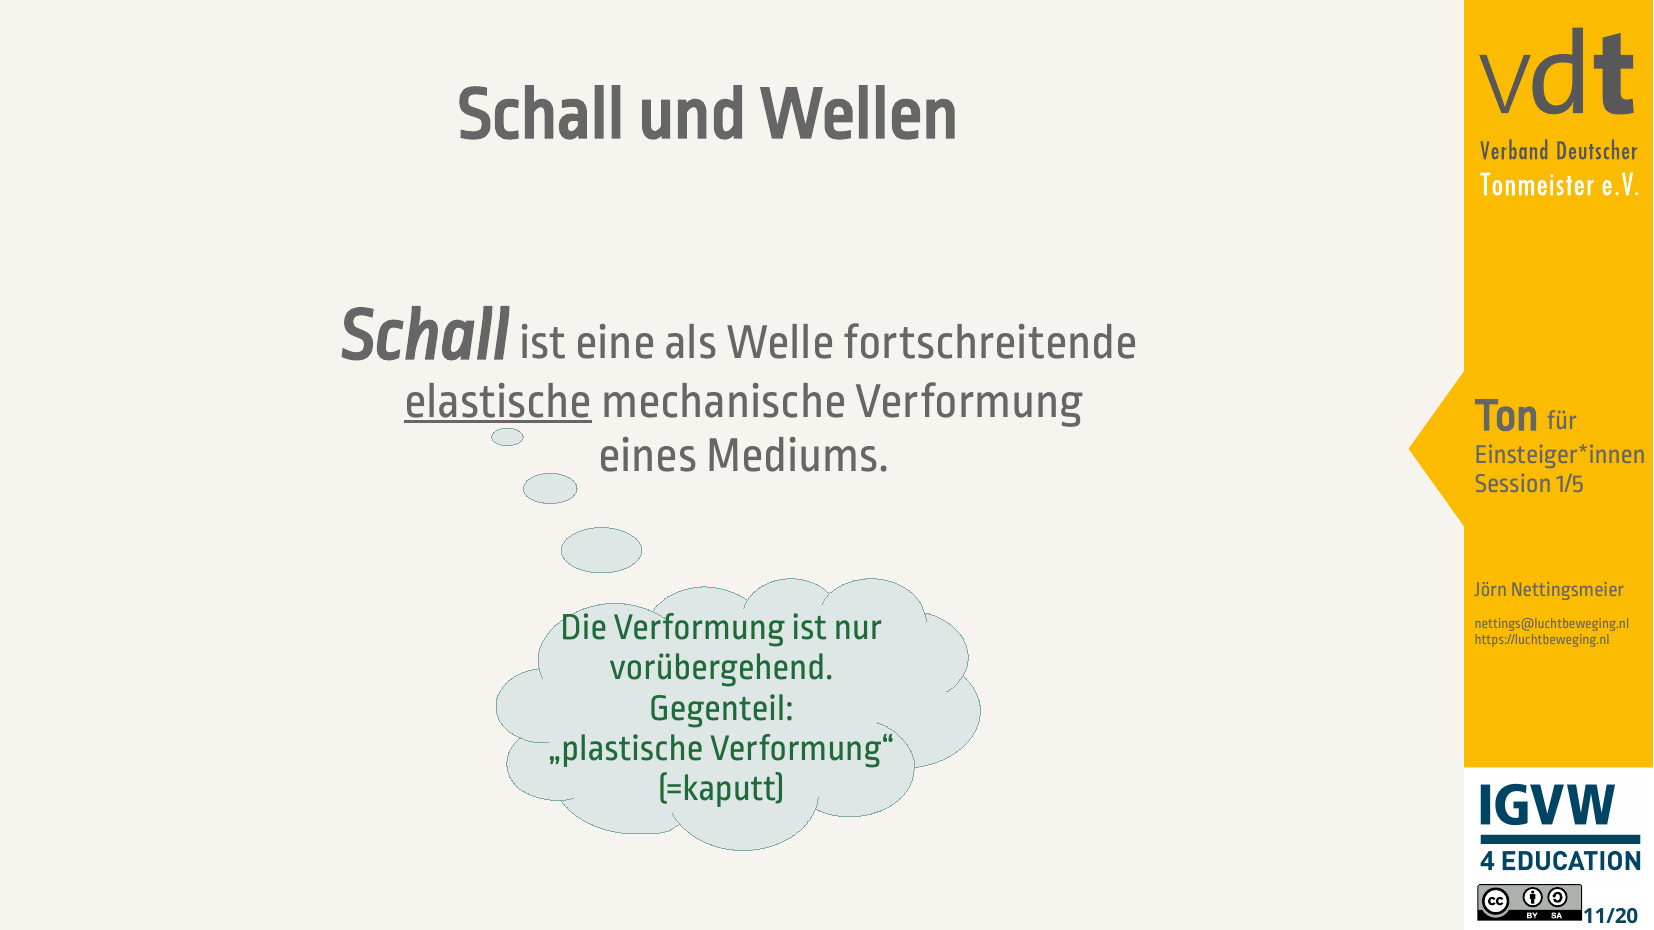

# Schall und Wellen
Schall ist eine als Welle fortschreitende
elastische mechanische Verformung
eines Mediums.
Die Verformung ist nur
vorübergehend.
Gegenteil:
„plastische Verformung“
(=kaputt)